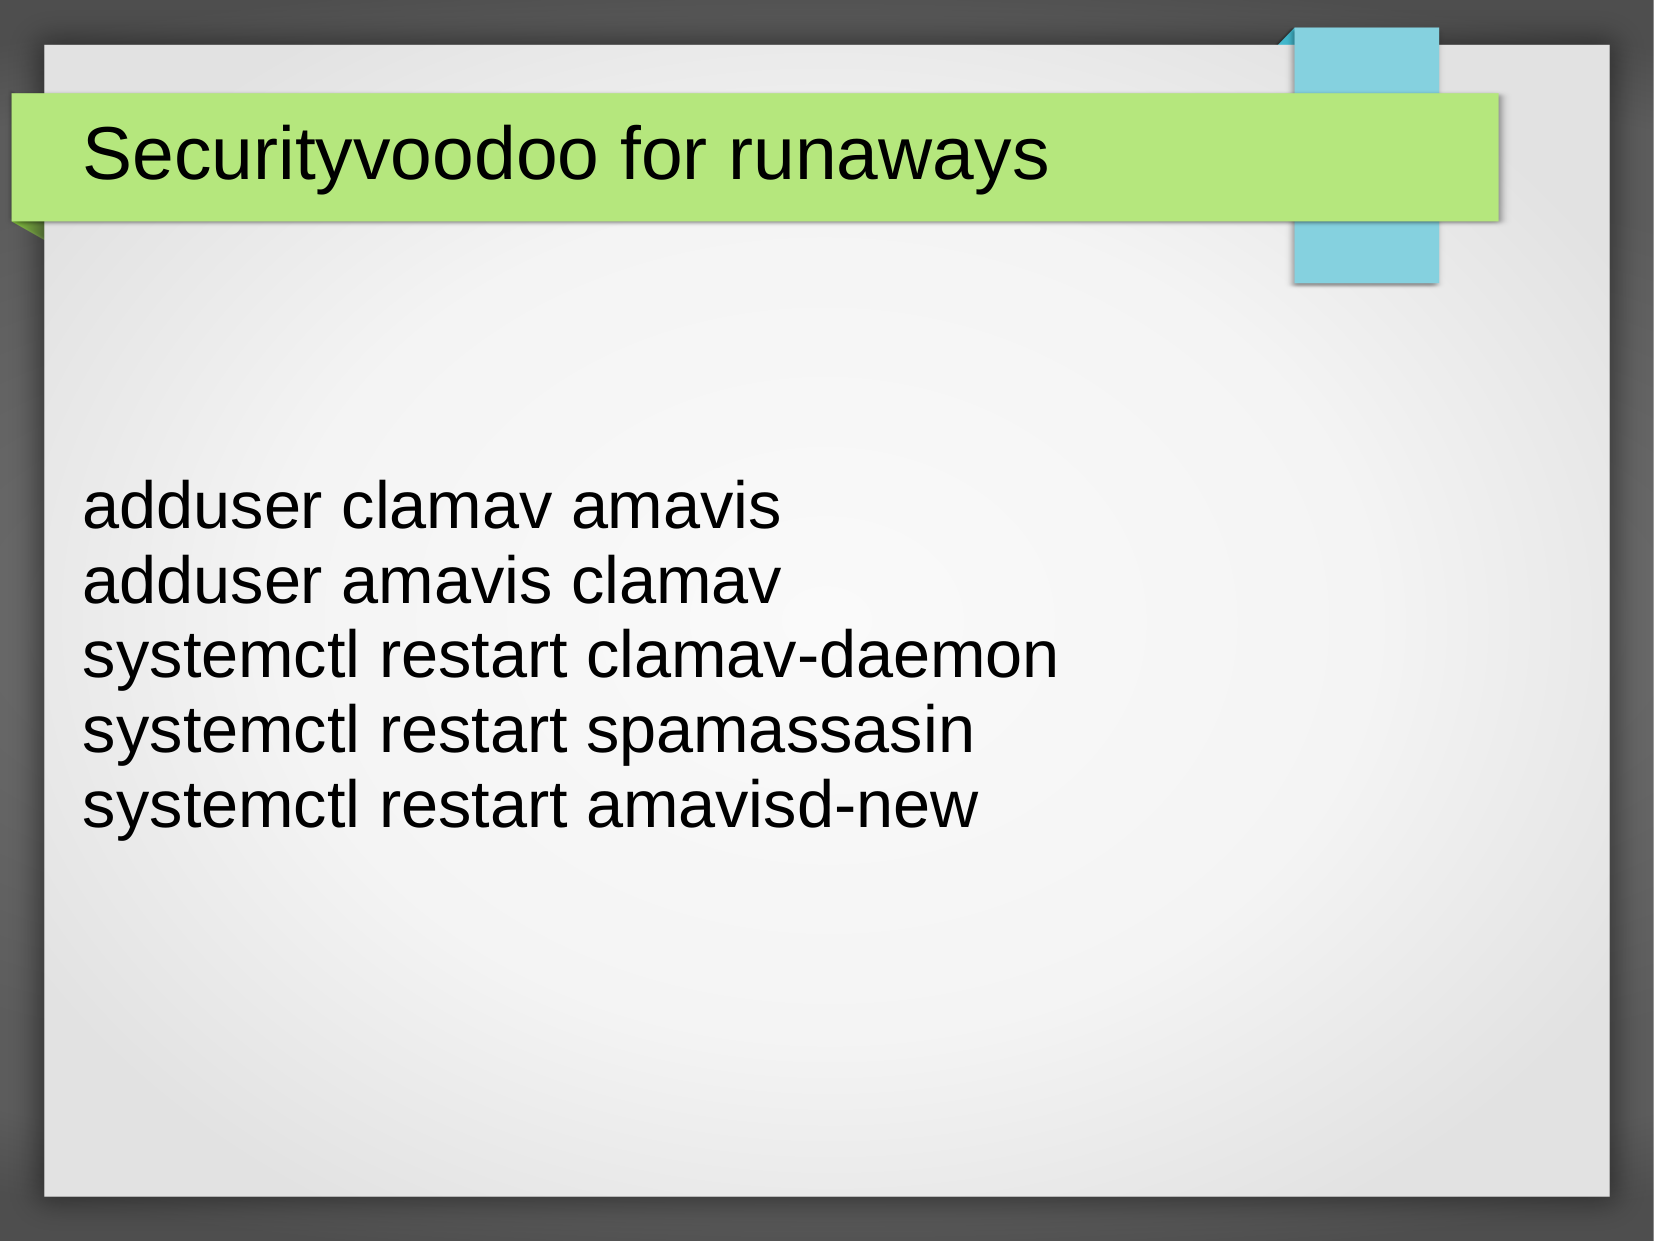

# Securityvoodoo for runaways
adduser clamav amavis
adduser amavis clamav
systemctl restart clamav-daemon
systemctl restart spamassasin
systemctl restart amavisd-new